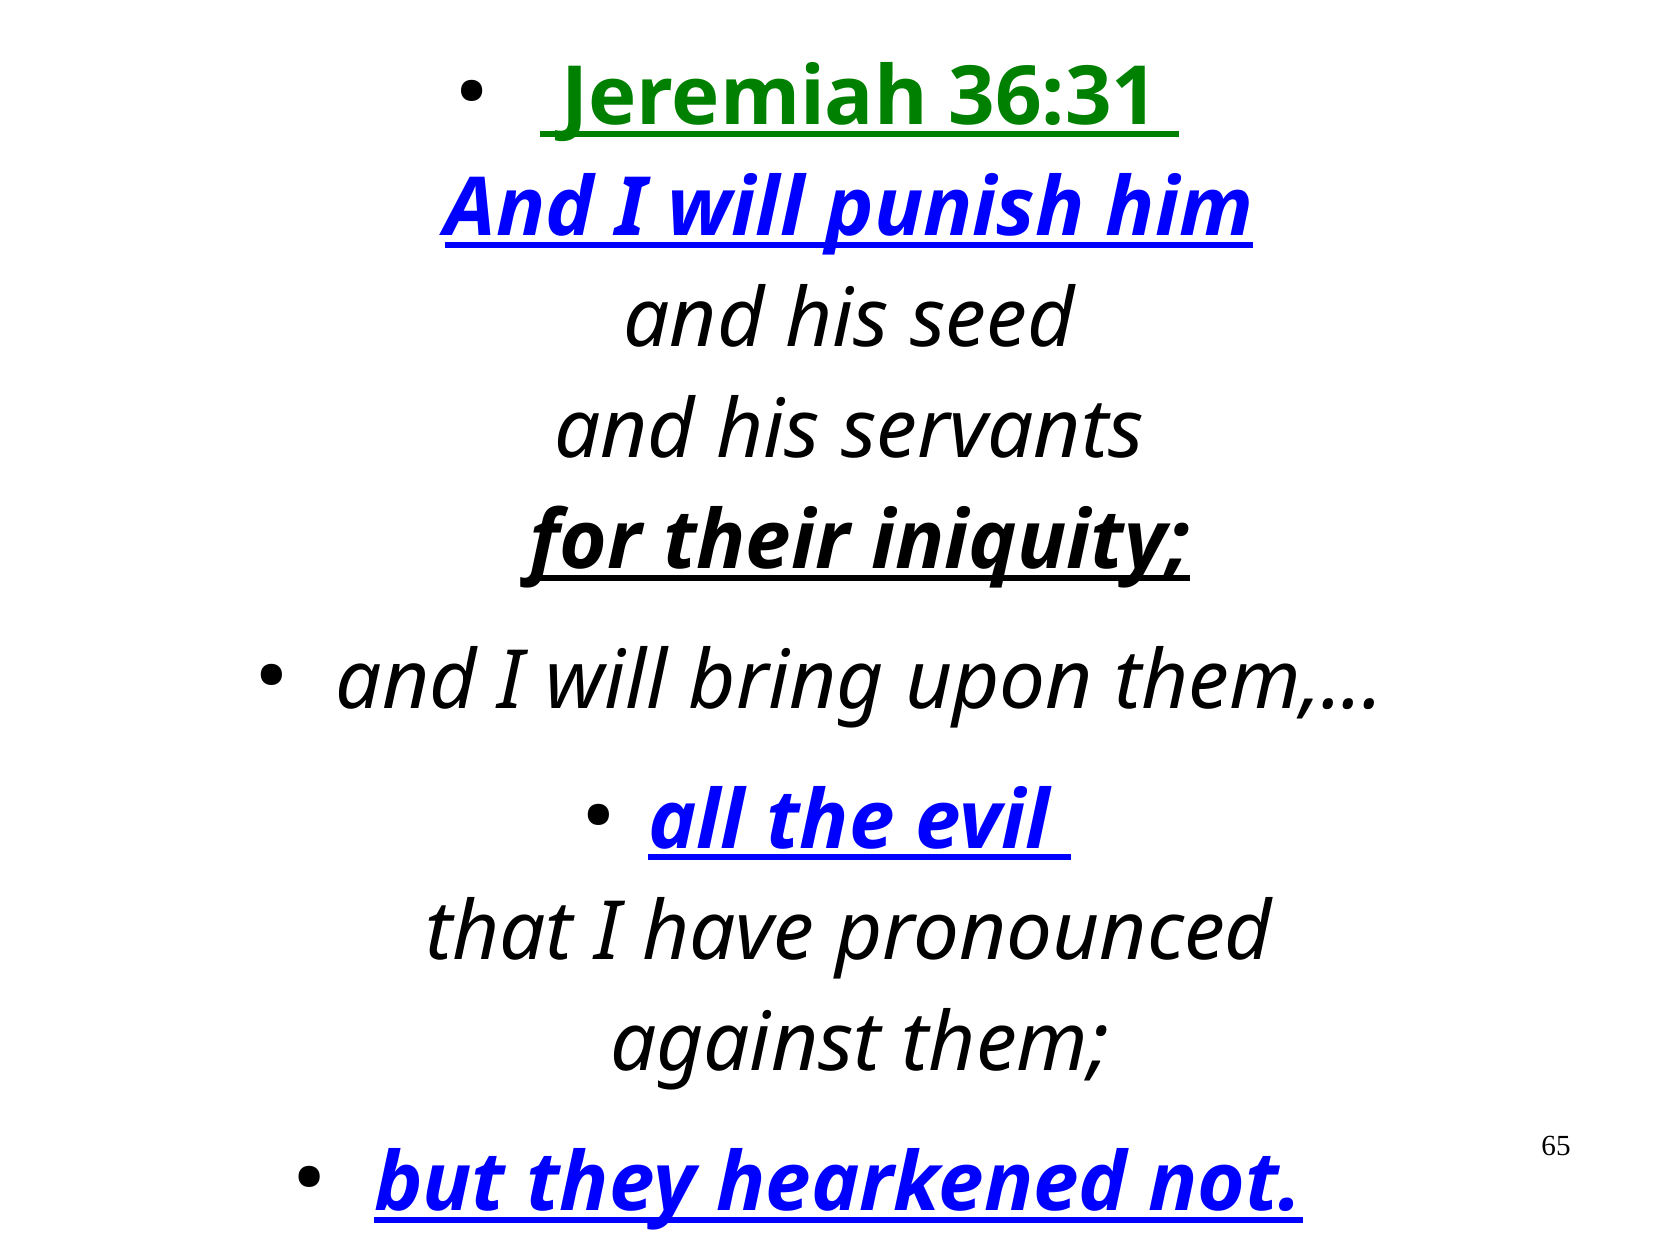

# Jeremiah 36:31  And I will punish him and his seed and his servants for their iniquity;
 and I will bring upon them,...
all the evil
that I have pronounced
against them;
 but they hearkened not.
65